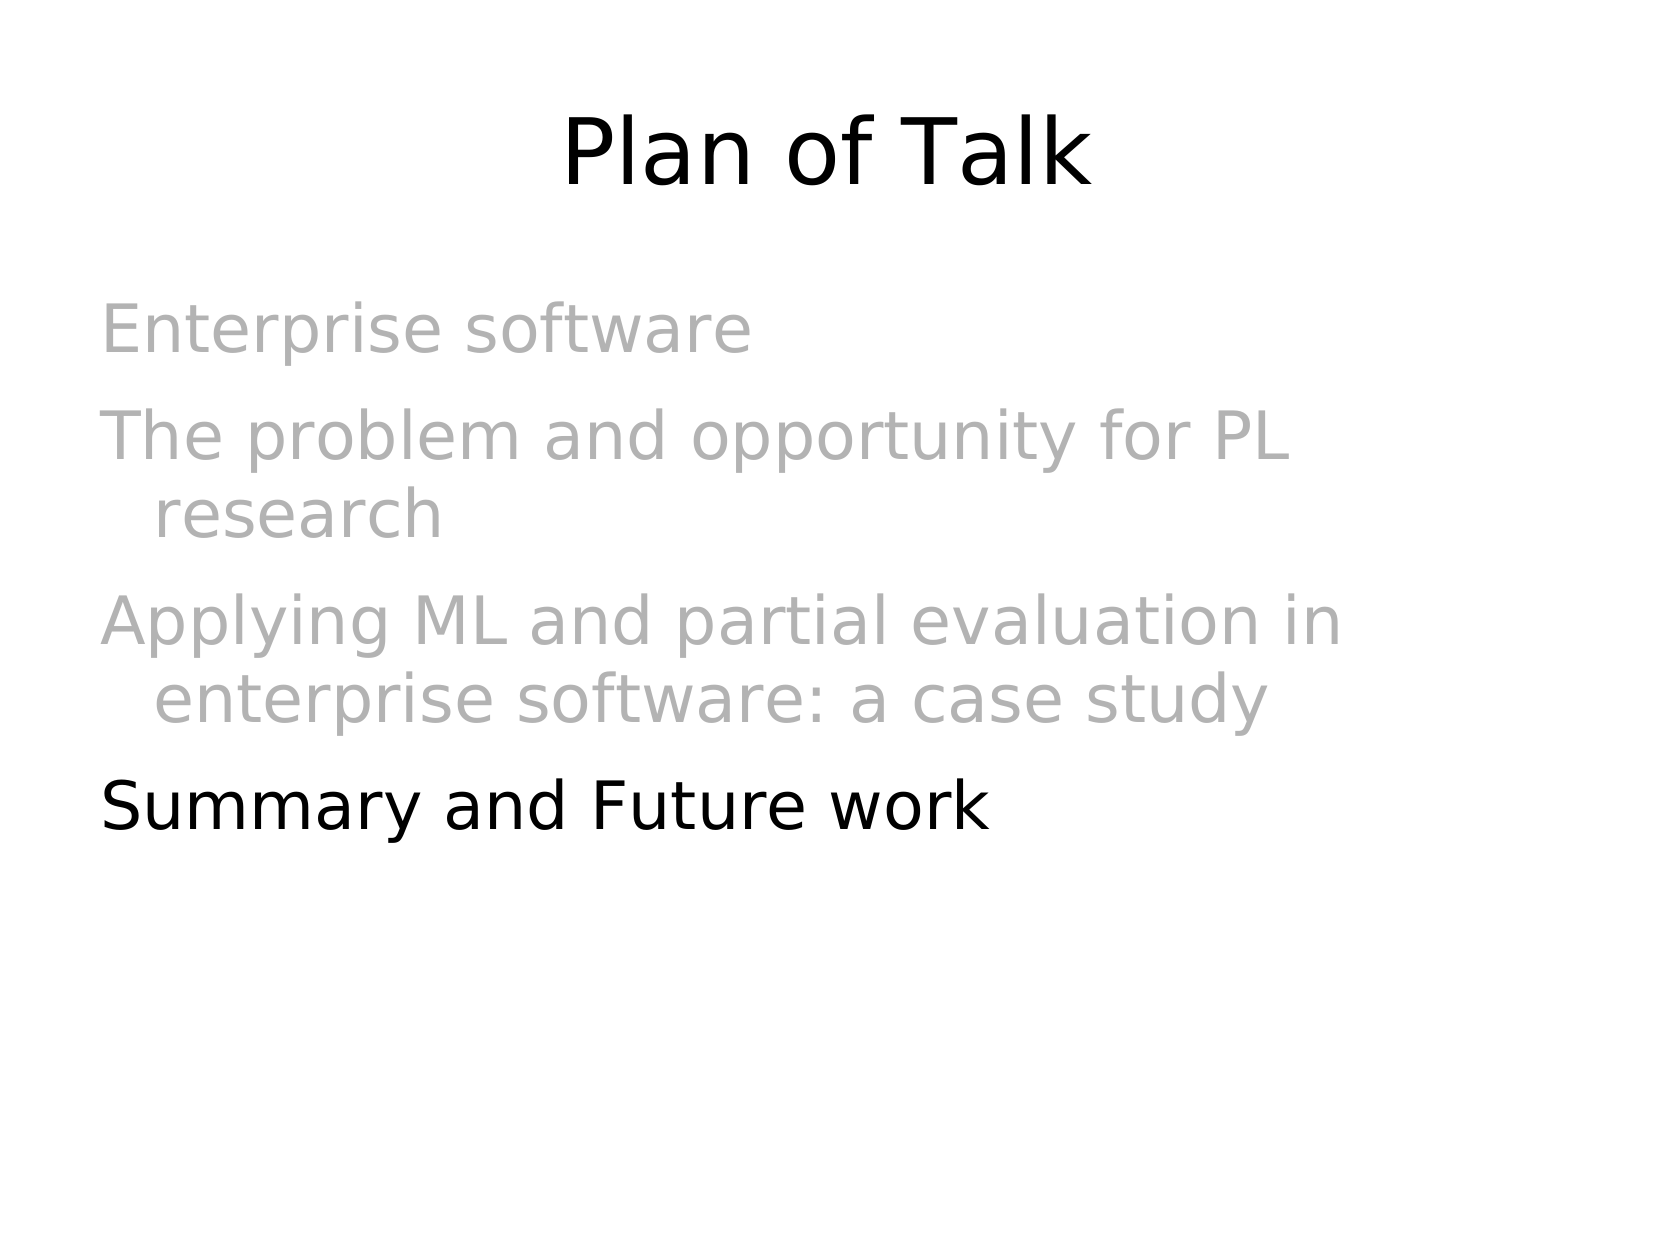

# Plan of Talk
Enterprise software
The problem and opportunity for PL research
Applying ML and partial evaluation in enterprise software: a case study
Summary and Future work